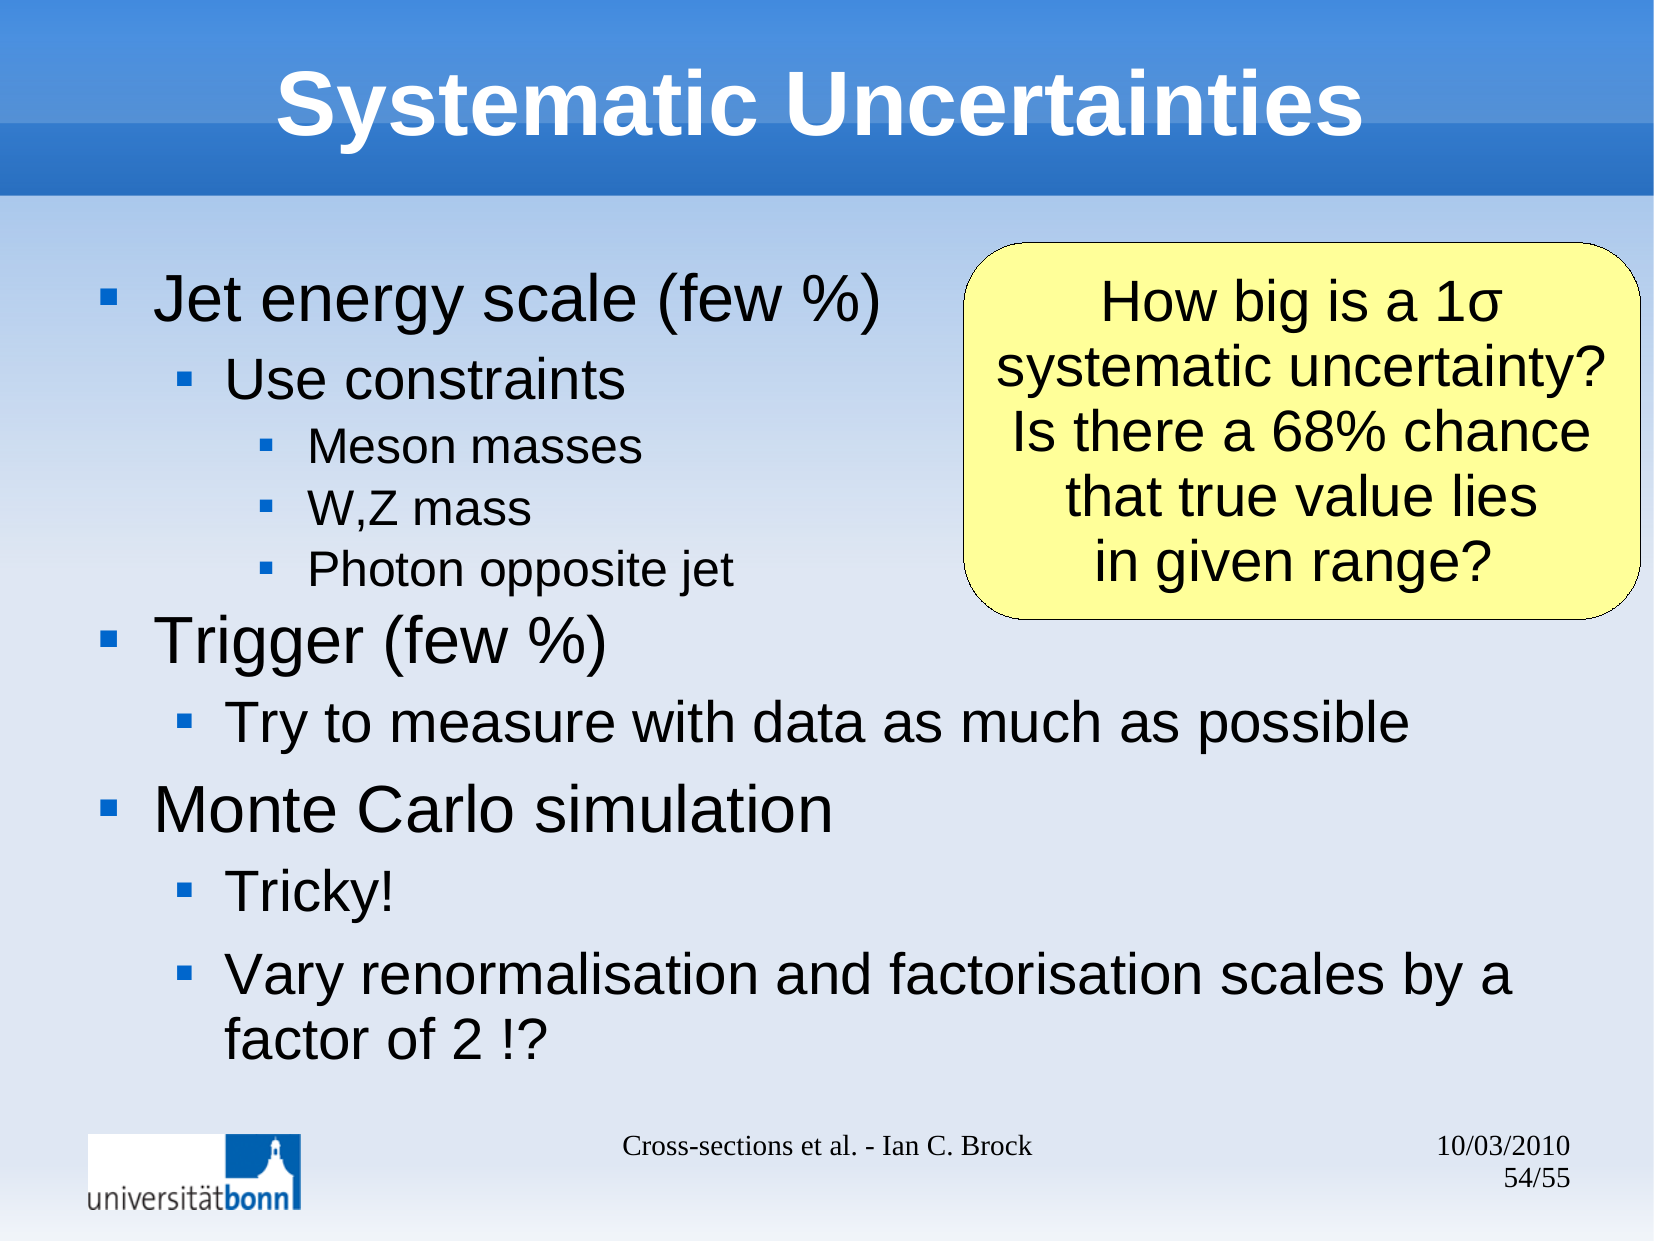

# Systematic Uncertainties
How big is a 1σ
systematic uncertainty?
Is there a 68% chance
that true value lies
in given range?
Jet energy scale (few %)
Use constraints
Meson masses
W,Z mass
Photon opposite jet
Trigger (few %)
Try to measure with data as much as possible
Monte Carlo simulation
Tricky!
Vary renormalisation and factorisation scales by a factor of 2 !?
Cross-sections et al. - Ian C. Brock
54